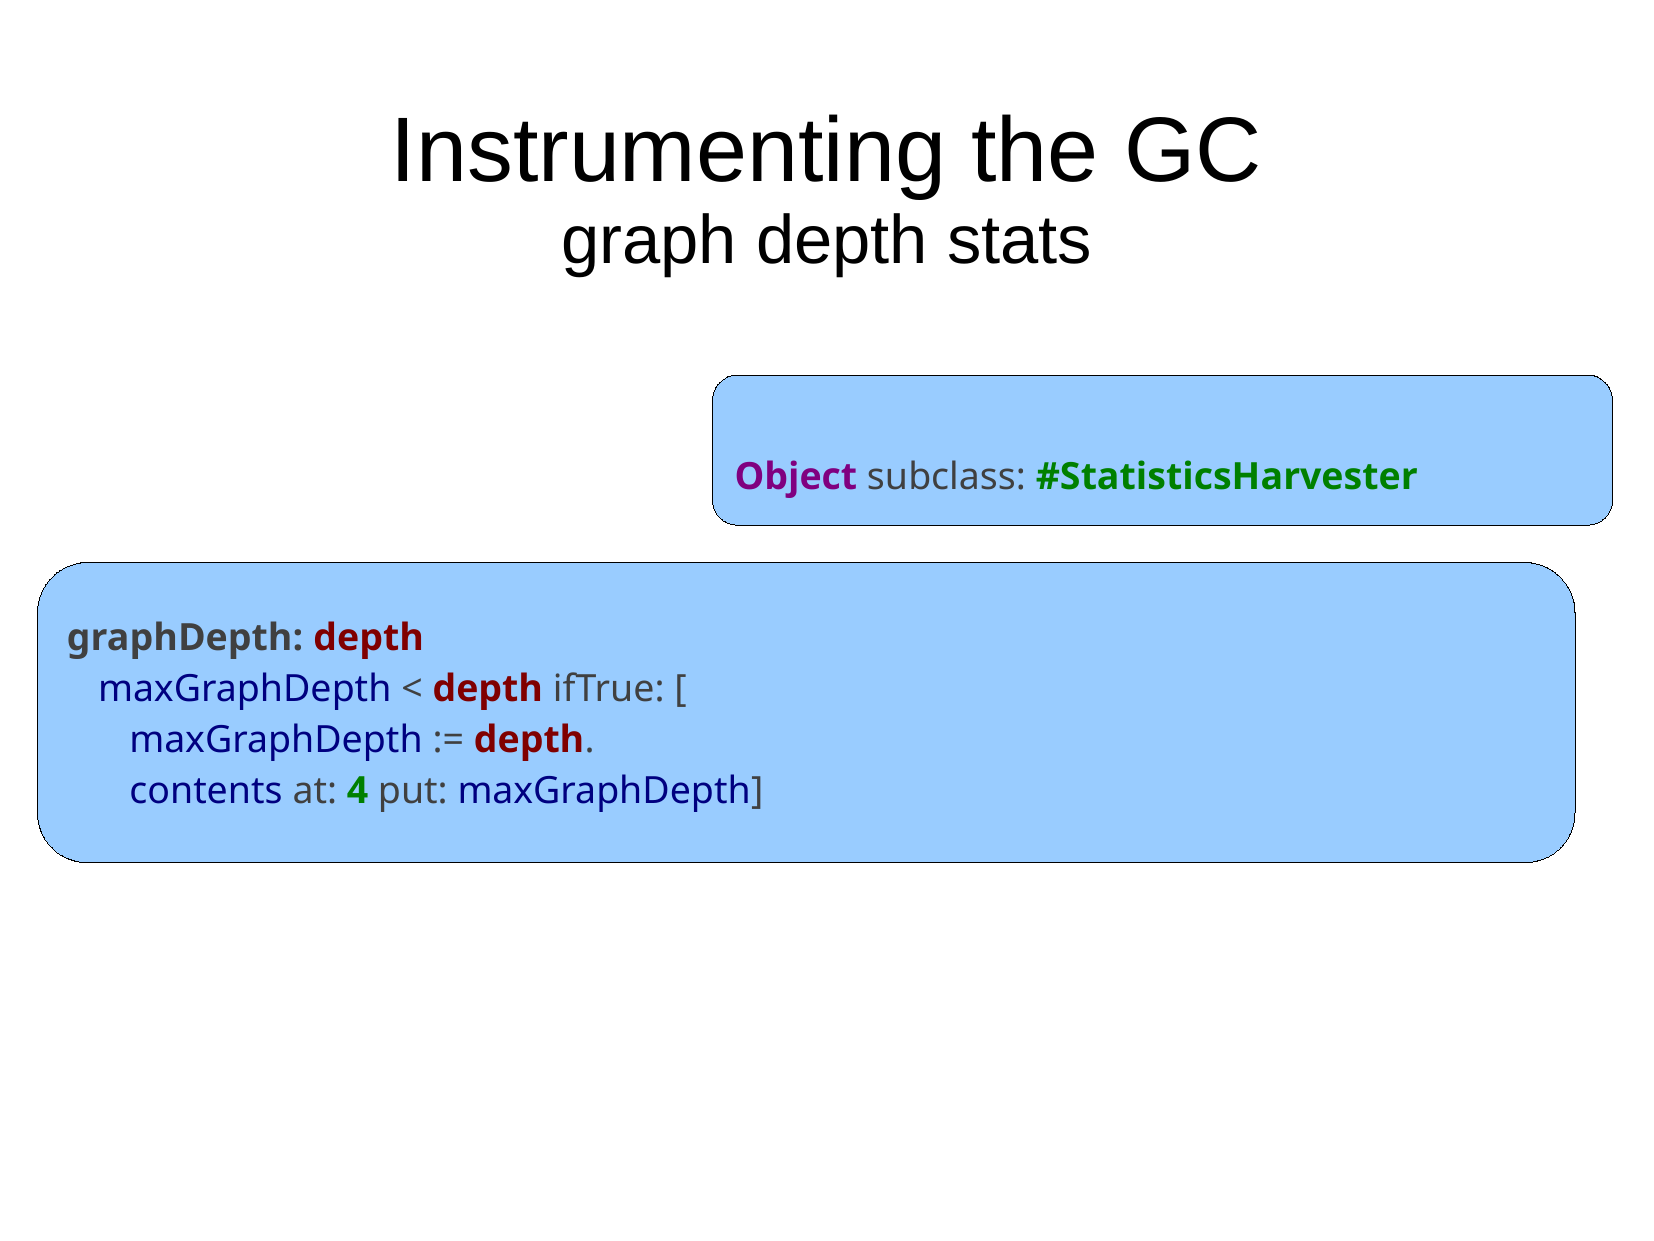

Instrumenting the GC
graph depth stats
Object subclass: #StatisticsHarvester
graphDepth: depth
	maxGraphDepth < depth ifTrue: [
		maxGraphDepth := depth.
		contents at: 4 put: maxGraphDepth]